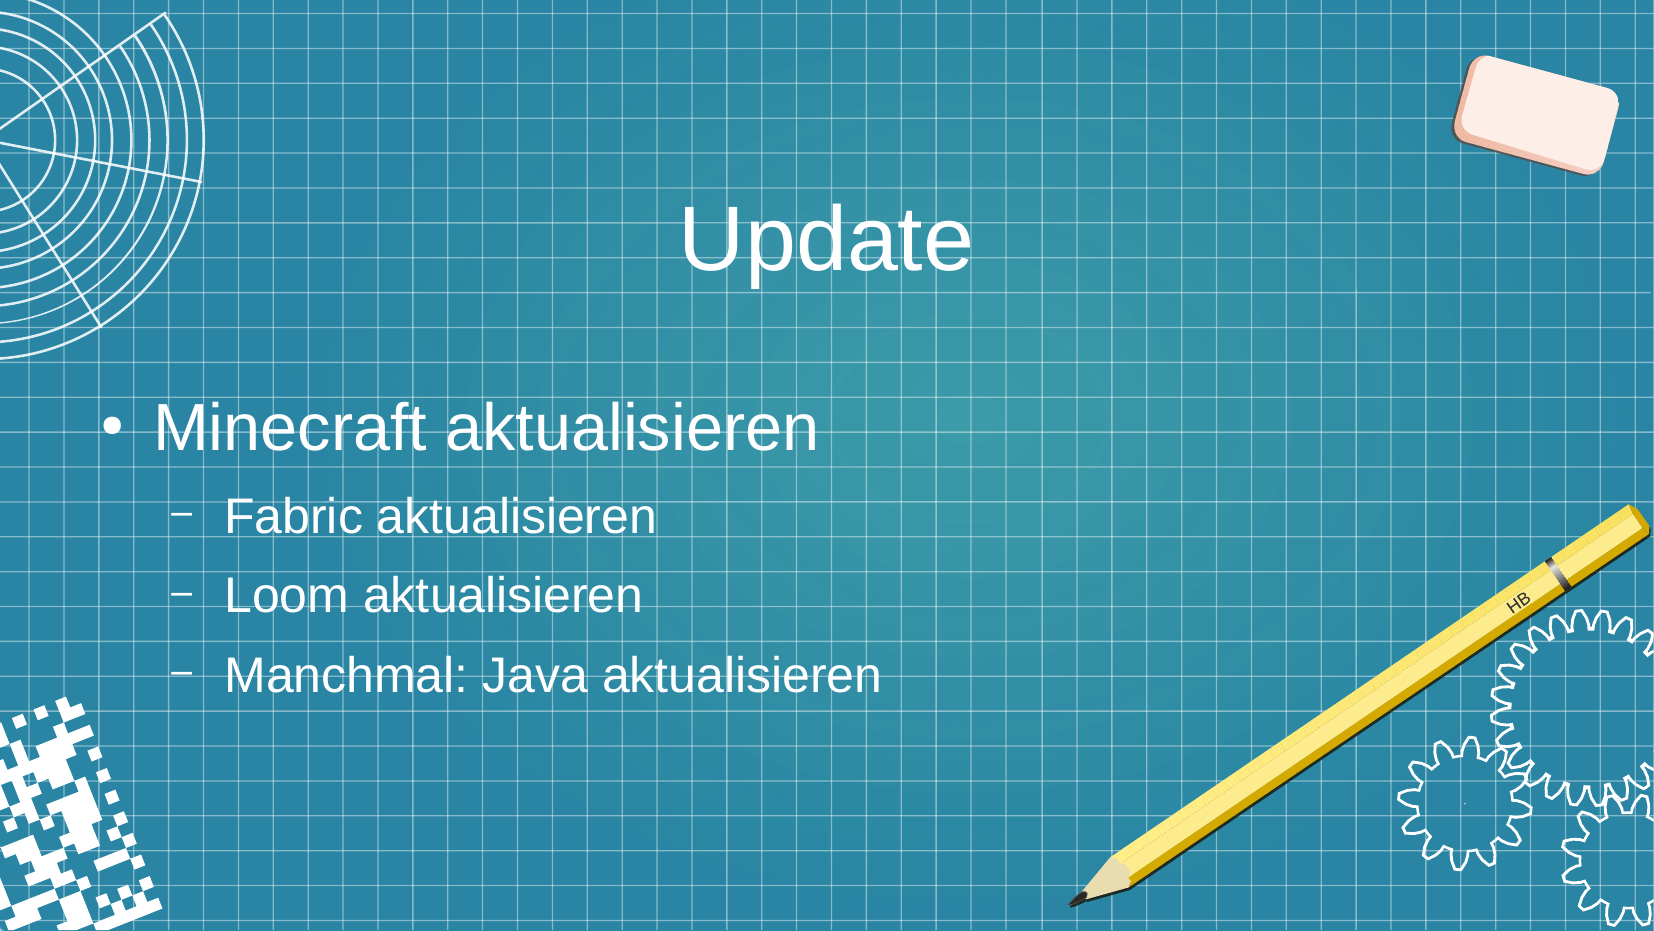

# Update
Minecraft aktualisieren
Fabric aktualisieren
Loom aktualisieren
Manchmal: Java aktualisieren